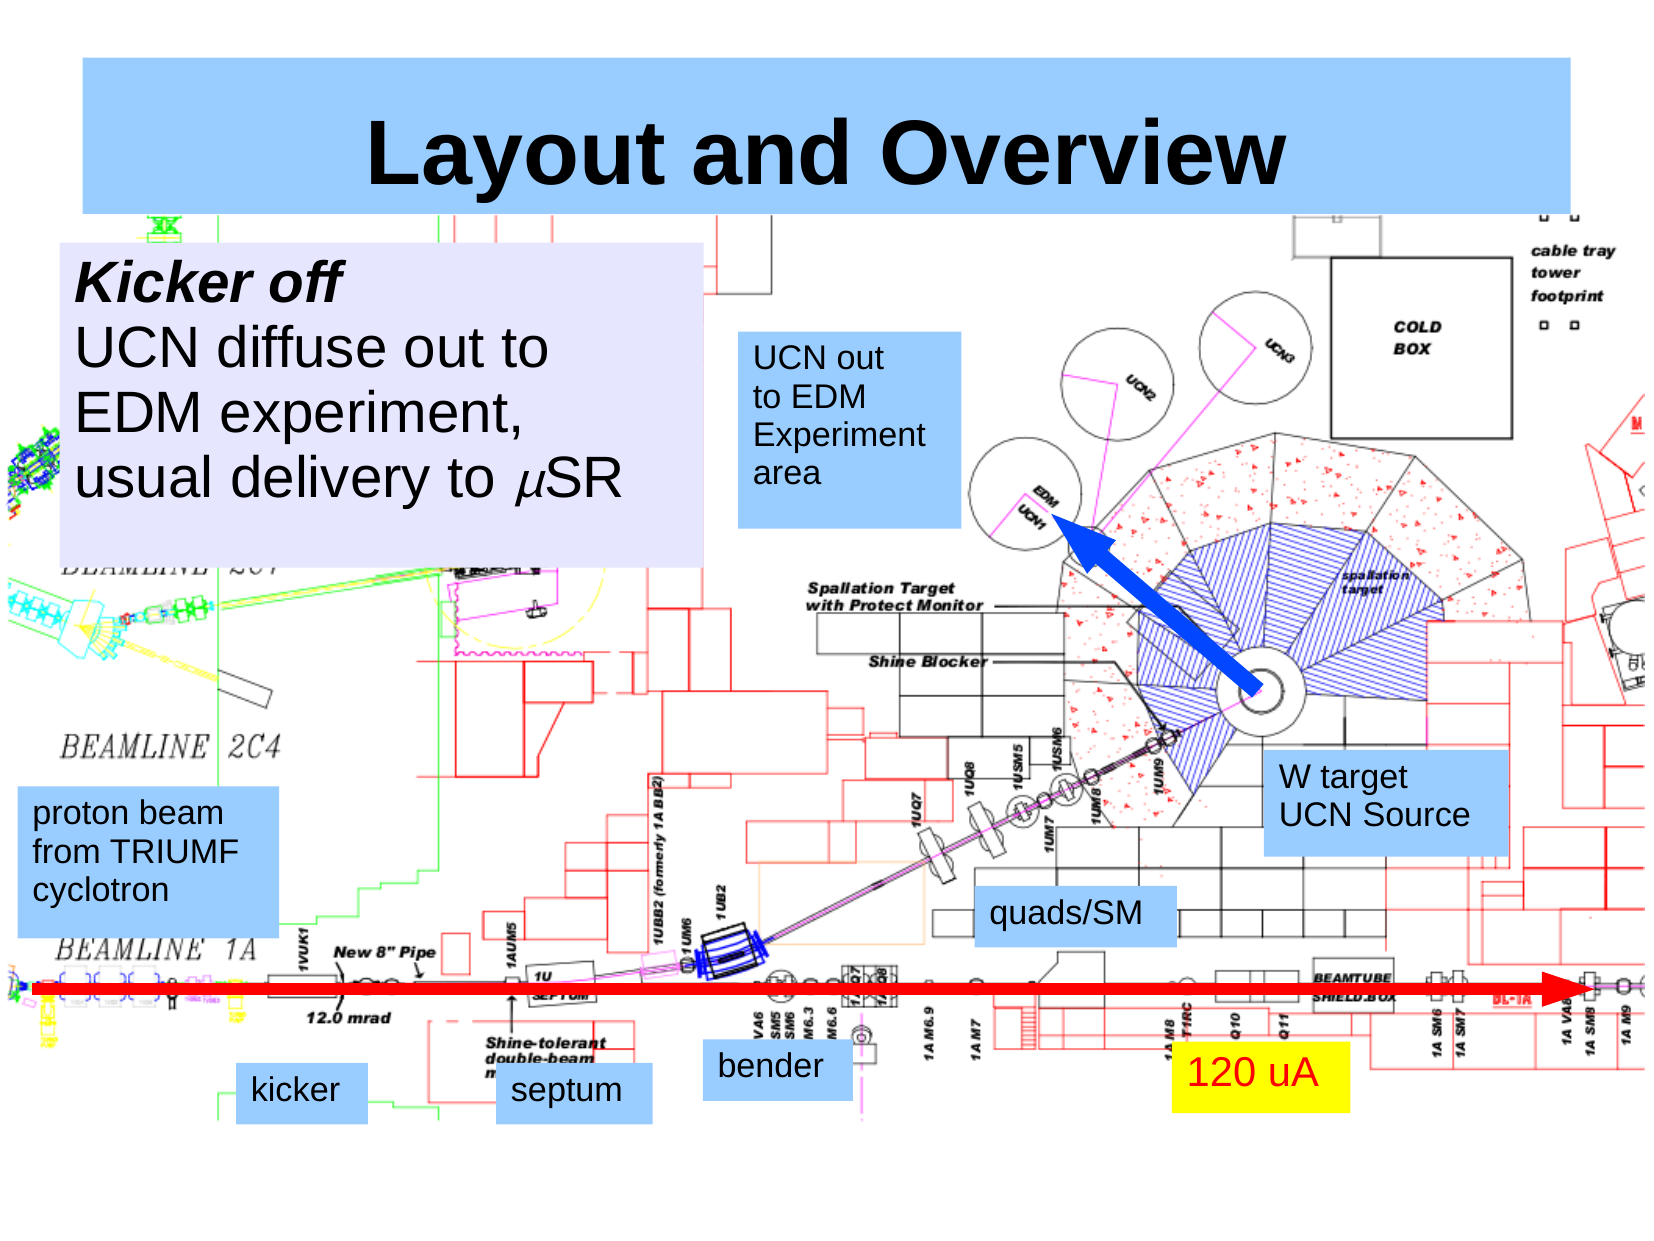

# Layout and Overview
Kicker off
UCN diffuse out to
EDM experiment,
usual delivery to SR
UCN out
to EDM
Experiment
area
W target
UCN Source
proton beam
from TRIUMF
cyclotron
quads/SM
bender
120 uA
kicker
septum